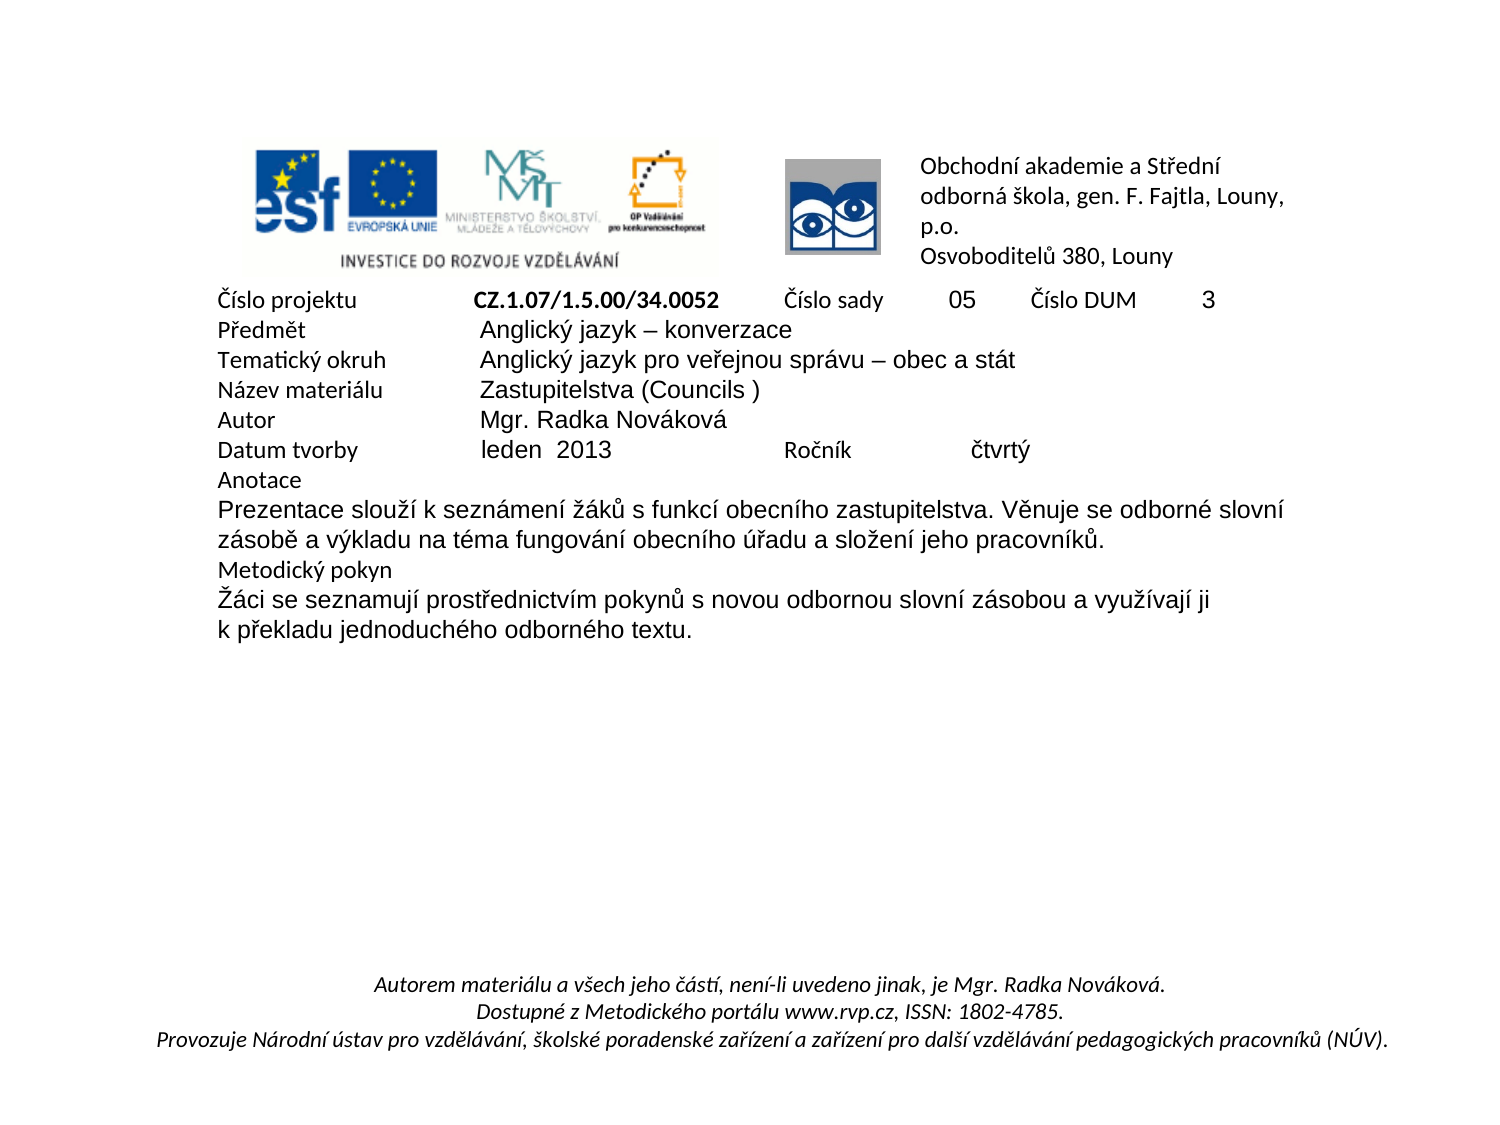

| | | | Obchodní akademie a Střední odborná škola, gen. F. Fajtla, Louny, p.o. Osvoboditelů 380, Louny | | | | |
| --- | --- | --- | --- | --- | --- | --- | --- |
| Číslo projektu | CZ.1.07/1.5.00/34.0052 | Číslo sady | | 05 | | Číslo DUM | 3 |
| Předmět | Anglický jazyk – konverzace | | | | | | |
| Tematický okruh | Anglický jazyk pro veřejnou správu – obec a stát | | | | | | |
| Název materiálu | Zastupitelstva (Councils ) | | | | | | |
| Autor | Mgr. Radka Nováková | | | | | | |
| Datum tvorby | leden 2013 | Ročník | | | čtvrtý | | |
| Anotace Prezentace slouží k seznámení žáků s funkcí obecního zastupitelstva. Věnuje se odborné slovní zásobě a výkladu na téma fungování obecního úřadu a složení jeho pracovníků. | | | | | | | |
| Metodický pokyn Žáci se seznamují prostřednictvím pokynů s novou odbornou slovní zásobou a využívají ji k překladu jednoduchého odborného textu. | | | | | | | |
Autorem materiálu a všech jeho částí, není-li uvedeno jinak, je Mgr. Radka Nováková.
Dostupné z Metodického portálu www.rvp.cz, ISSN: 1802-4785.
Provozuje Národní ústav pro vzdělávání, školské poradenské zařízení a zařízení pro další vzdělávání pedagogických pracovníků (NÚV).